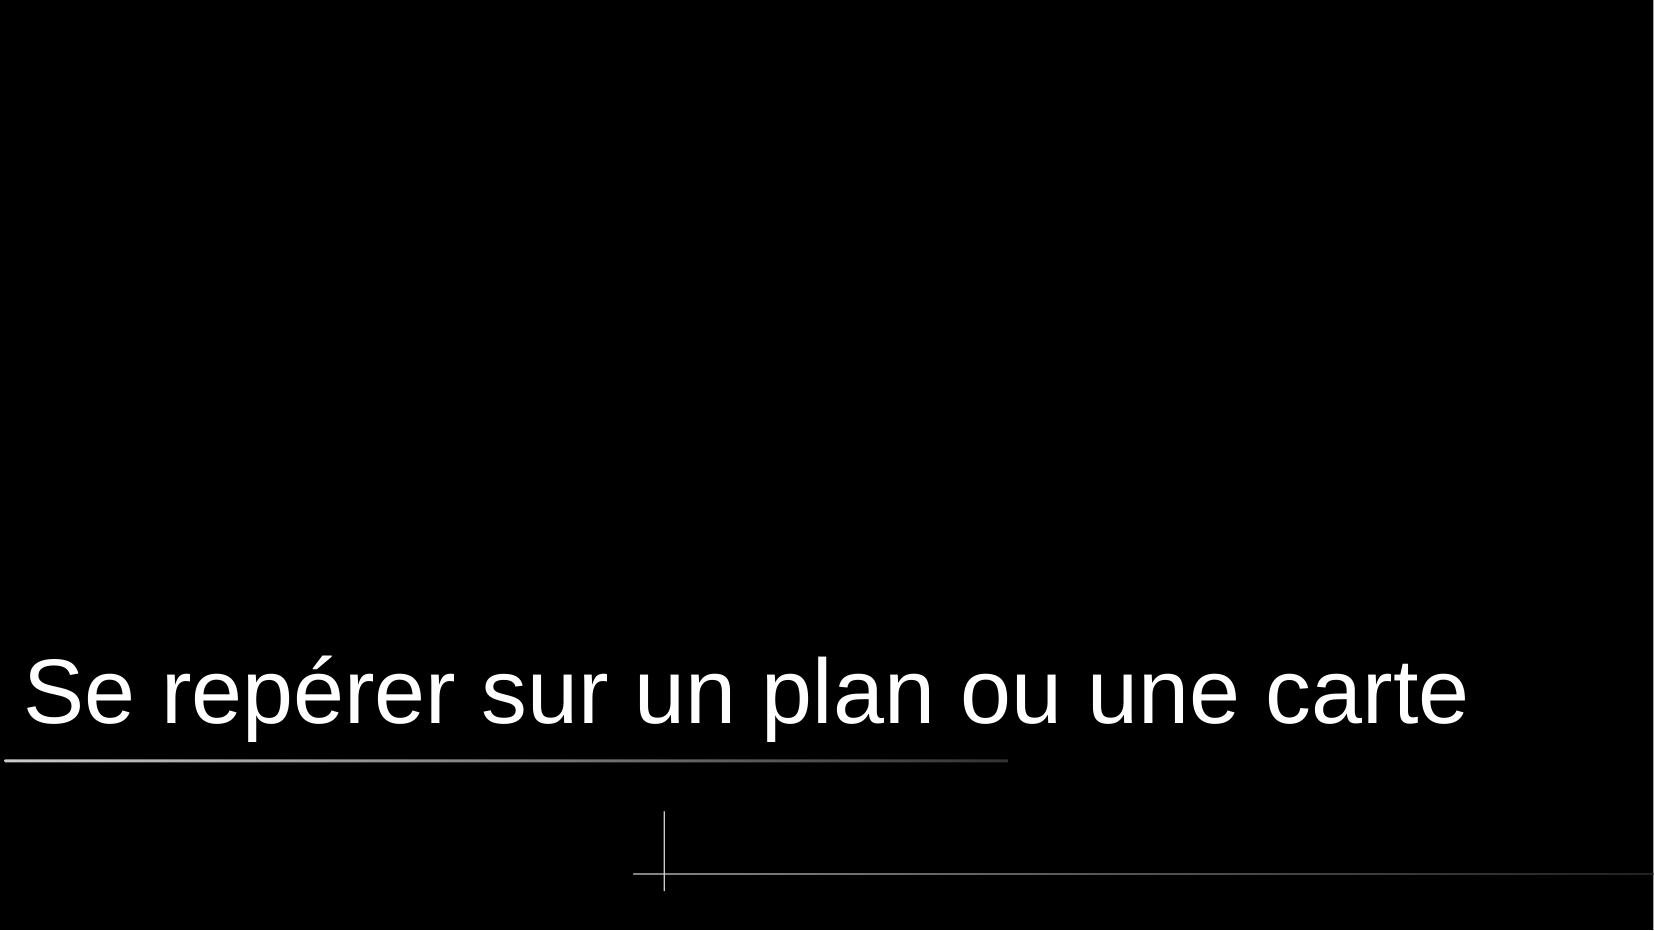

# Se repérer sur un plan ou une carte